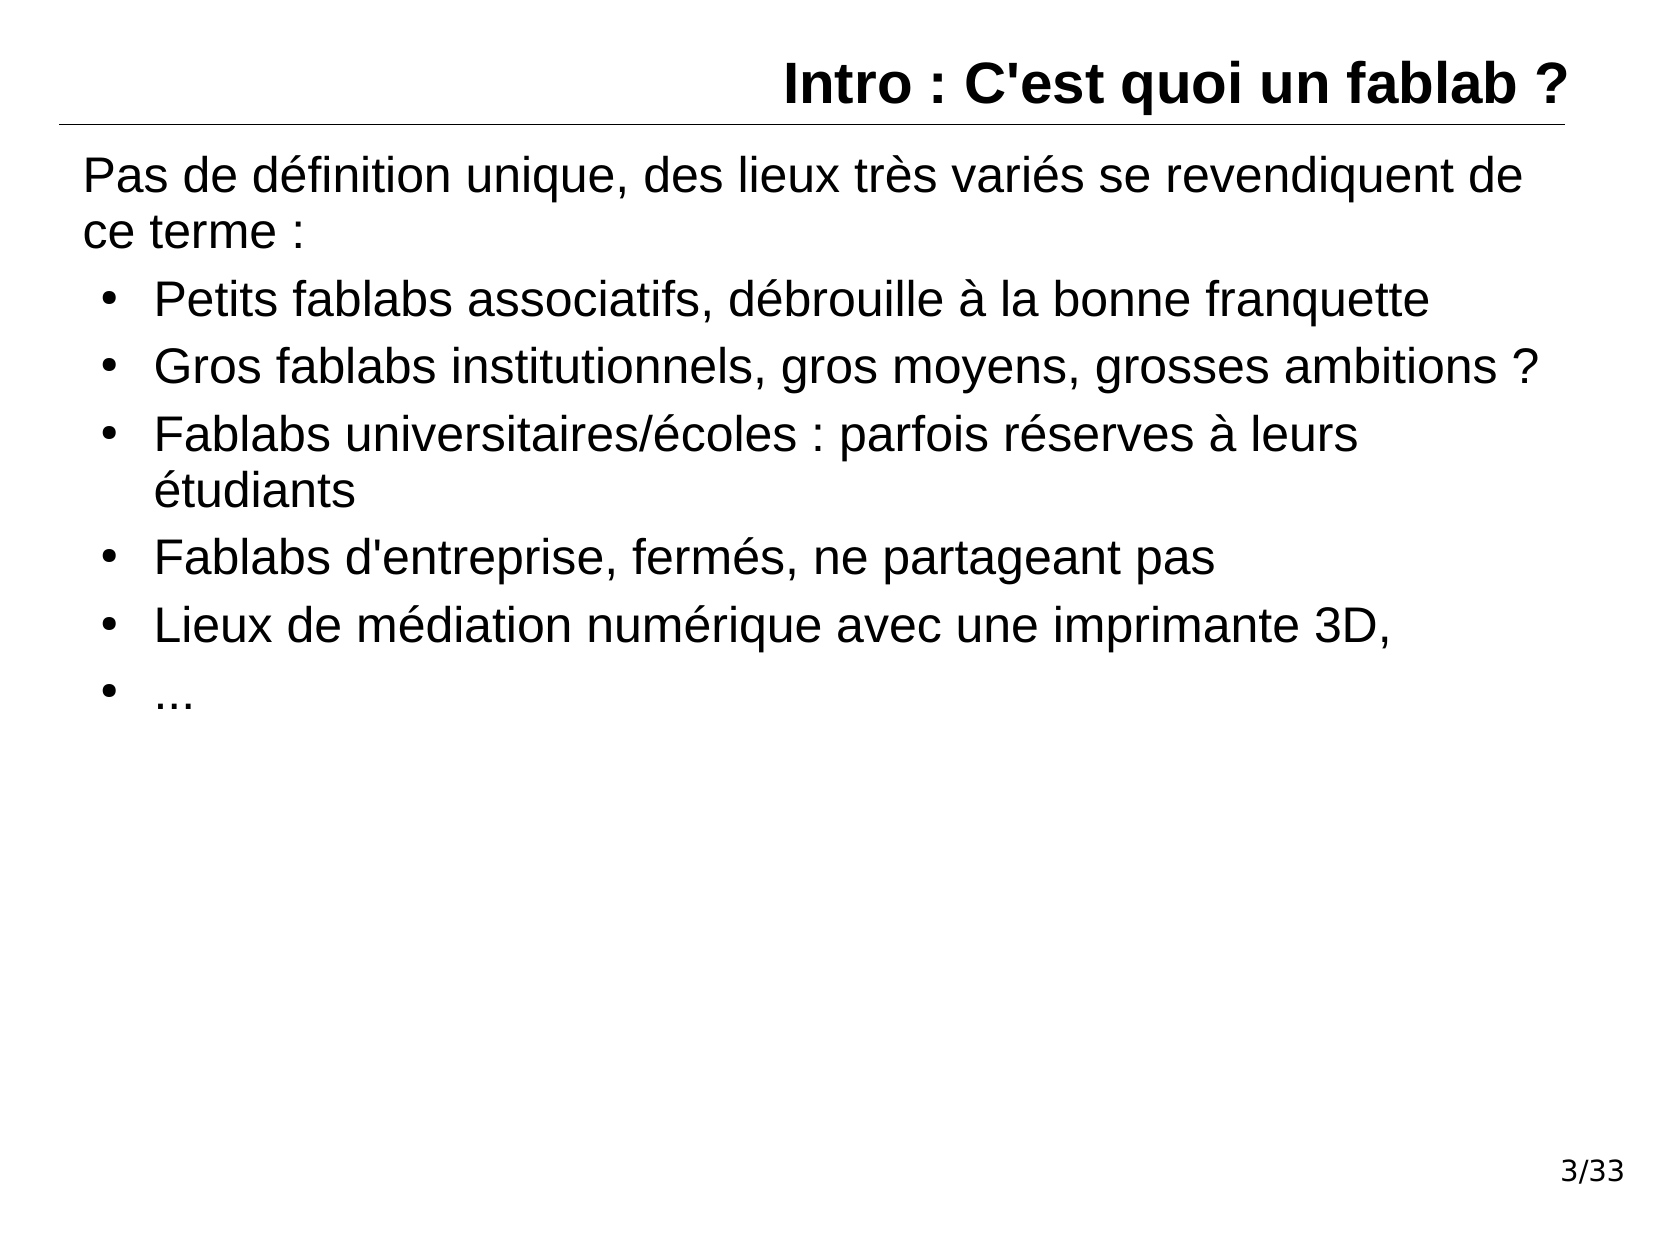

# Intro : C'est quoi un fablab ?
Pas de définition unique, des lieux très variés se revendiquent de ce terme :
Petits fablabs associatifs, débrouille à la bonne franquette
Gros fablabs institutionnels, gros moyens, grosses ambitions ?
Fablabs universitaires/écoles : parfois réserves à leurs étudiants
Fablabs d'entreprise, fermés, ne partageant pas
Lieux de médiation numérique avec une imprimante 3D,
...
3